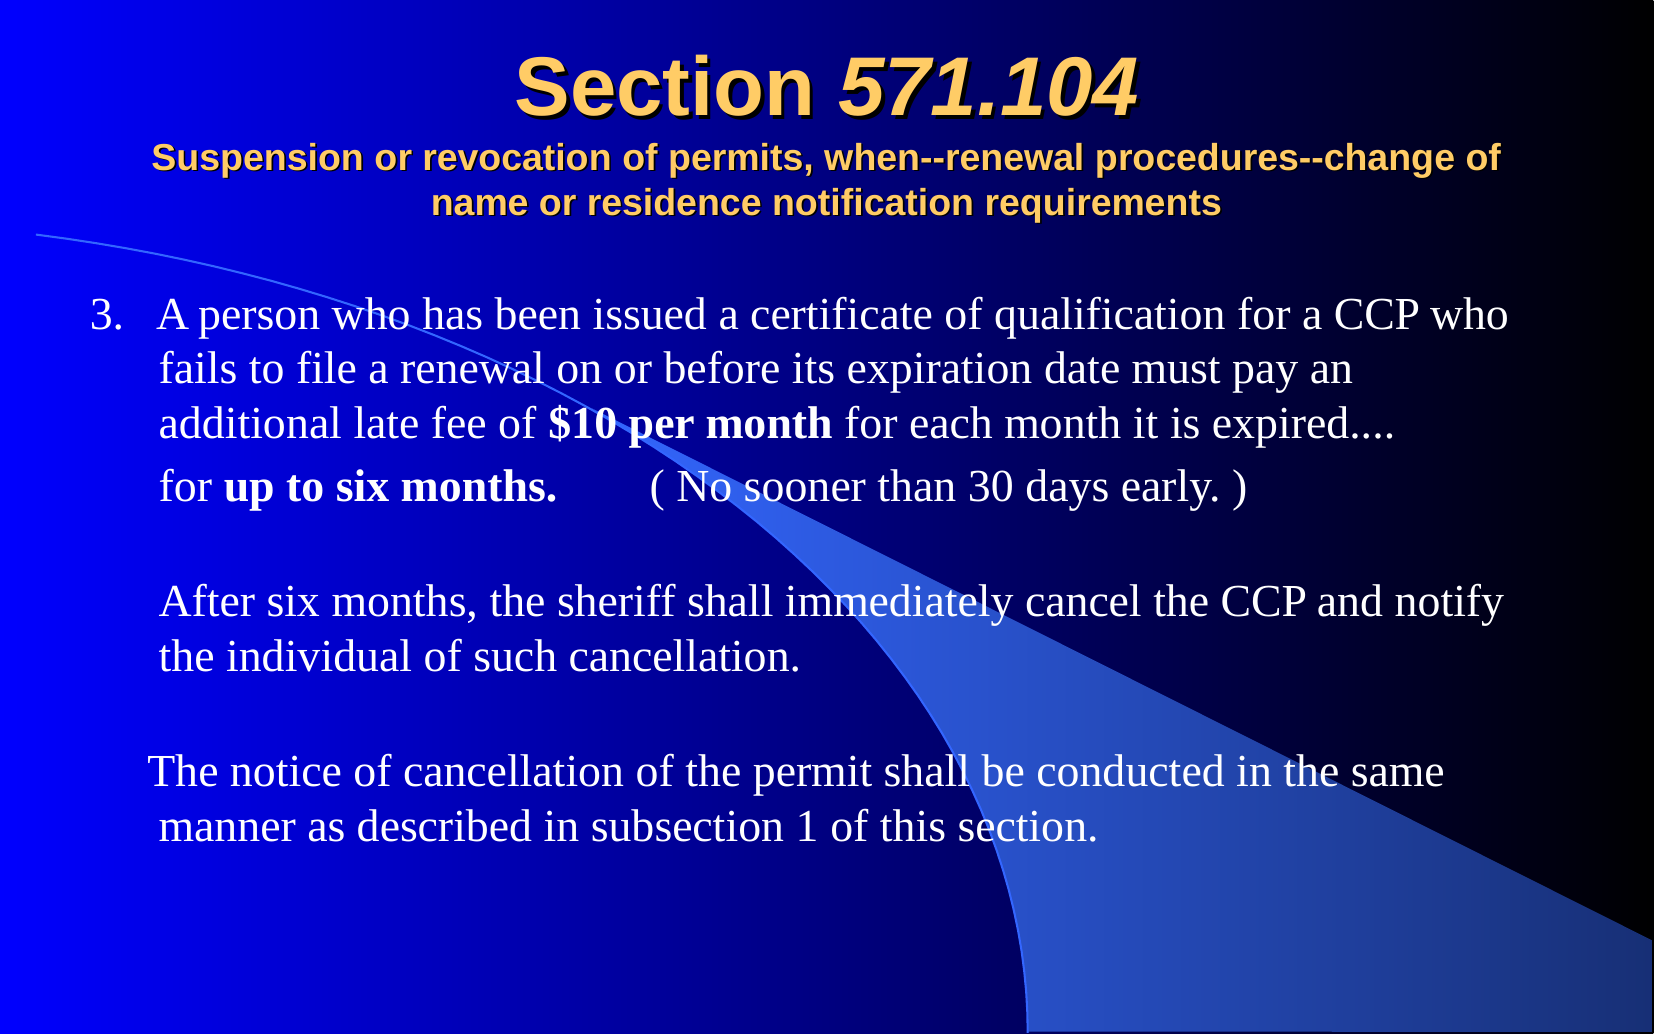

# Section 571.104 Suspension or revocation of permits, when--renewal procedures--change of name or residence notification requirements
3. A person who has been issued a certificate of qualification for a CCP who fails to file a renewal on or before its expiration date must pay an additional late fee of $10 per month for each month it is expired....
 for up to six months. ( No sooner than 30 days early. )
 After six months, the sheriff shall immediately cancel the CCP and notify the individual of such cancellation.
 The notice of cancellation of the permit shall be conducted in the same manner as described in subsection 1 of this section.